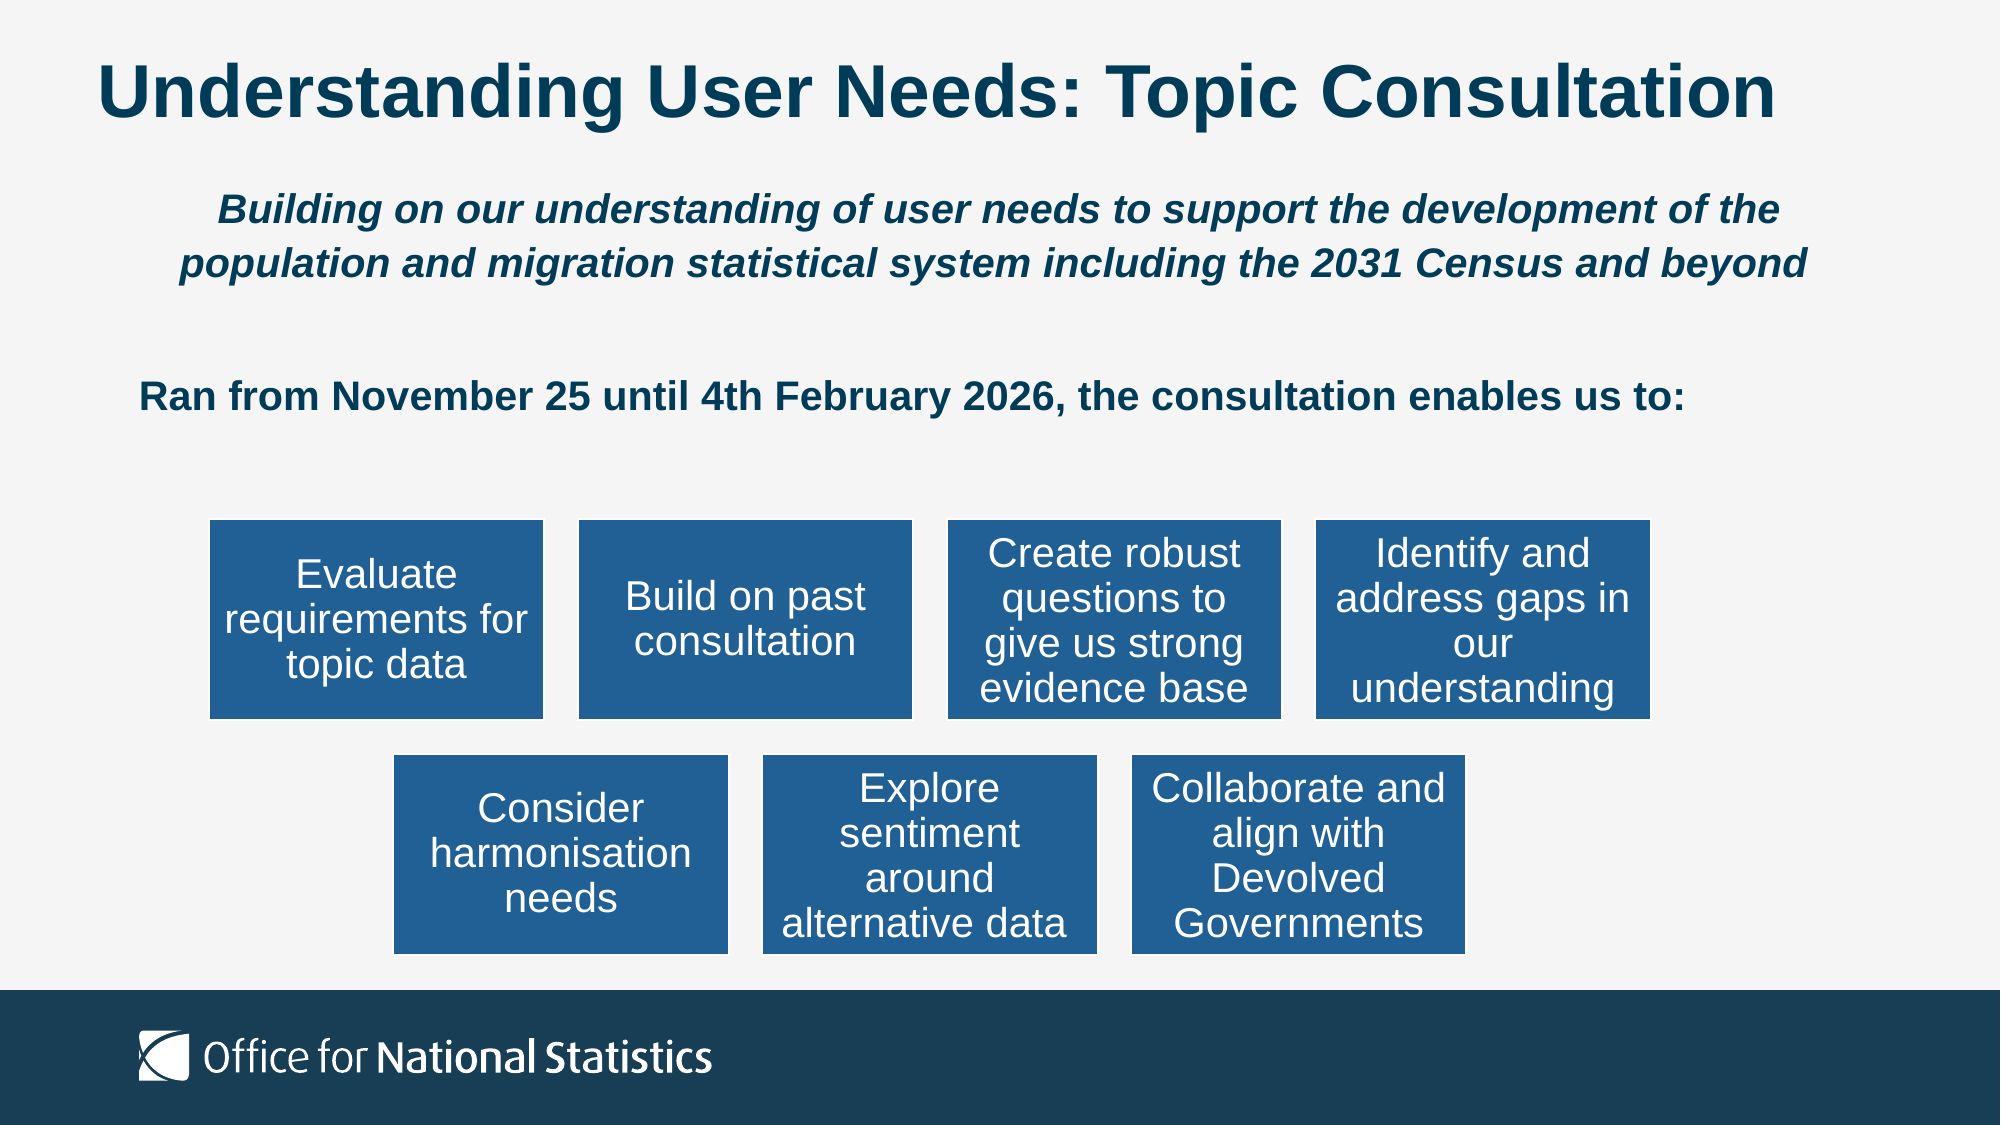

Understanding User Needs: Topic Consultation
# Building on our understanding of user needs to support the development of the population and migration statistical system including the 2031 Census and beyond
Ran from November 25 until 4th February 2026, the consultation enables us to:
Evaluate requirements for topic data
Build on past consultation
Create robust questions to give us strong evidence base
Identify and address gaps in our understanding
Consider harmonisation needs
Explore sentiment around alternative data
Collaborate and align with Devolved Governments